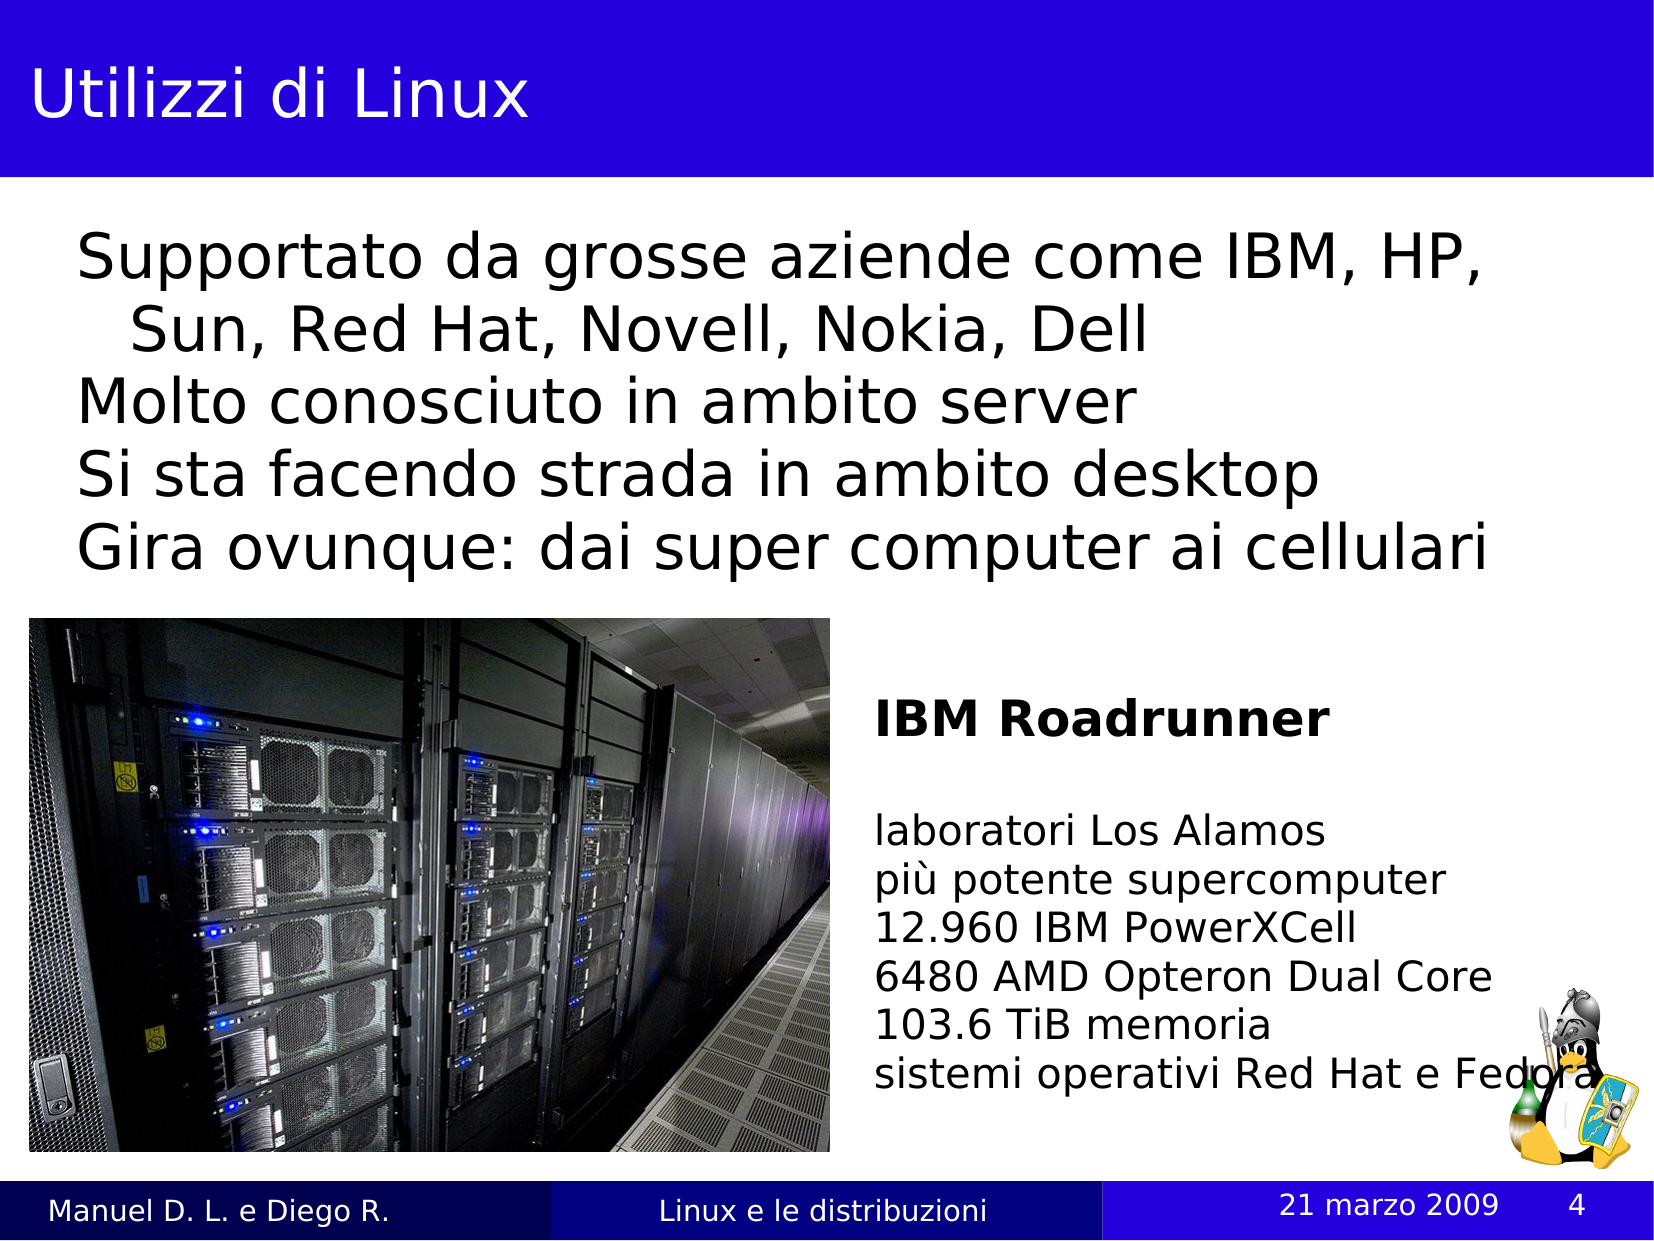

# Utilizzi di Linux
Supportato da grosse aziende come IBM, HP, Sun, Red Hat, Novell, Nokia, Dell
Molto conosciuto in ambito server
Si sta facendo strada in ambito desktop
Gira ovunque: dai super computer ai cellulari
IBM Roadrunner
laboratori Los Alamos
più potente supercomputer
12.960 IBM PowerXCell
6480 AMD Opteron Dual Core
103.6 TiB memoria
sistemi operativi Red Hat e Fedora